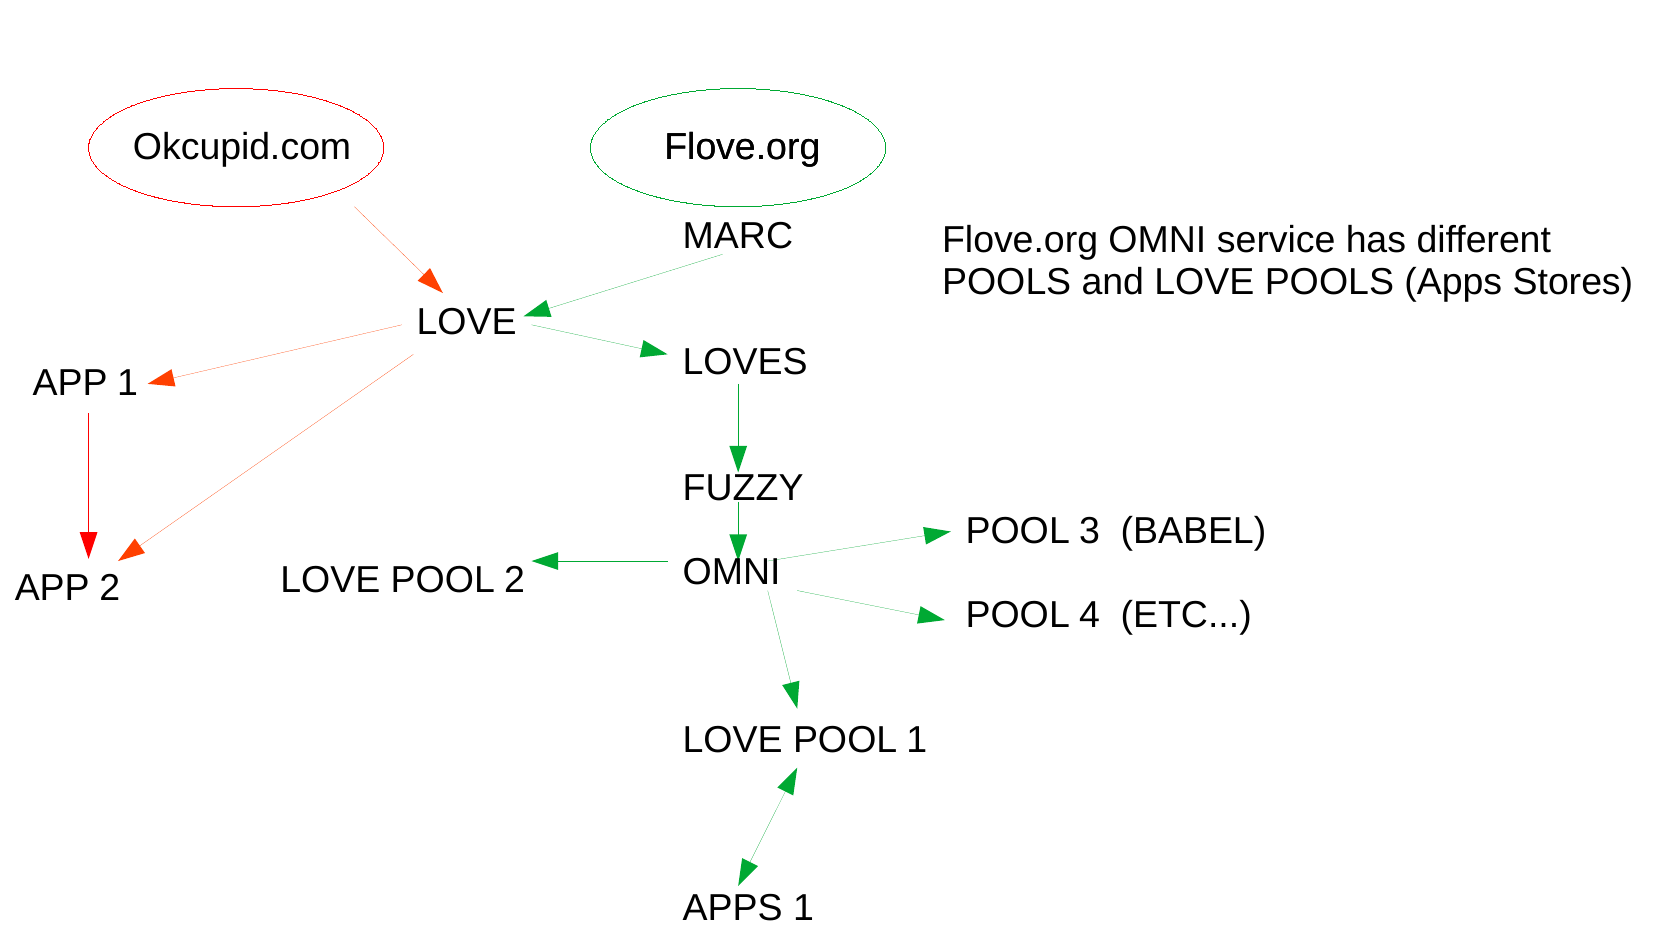

Okcupid.com
Flove.org
Flove.org
MARC
LOVES
FUZZY
OMNI
LOVE POOL 1
APPS 1
Flove.org OMNI service has different
POOLS and LOVE POOLS (Apps Stores)
LOVE
APP 1
POOL 3 (BABEL)
POOL 4 (ETC...)
LOVE POOL 2
APP 2